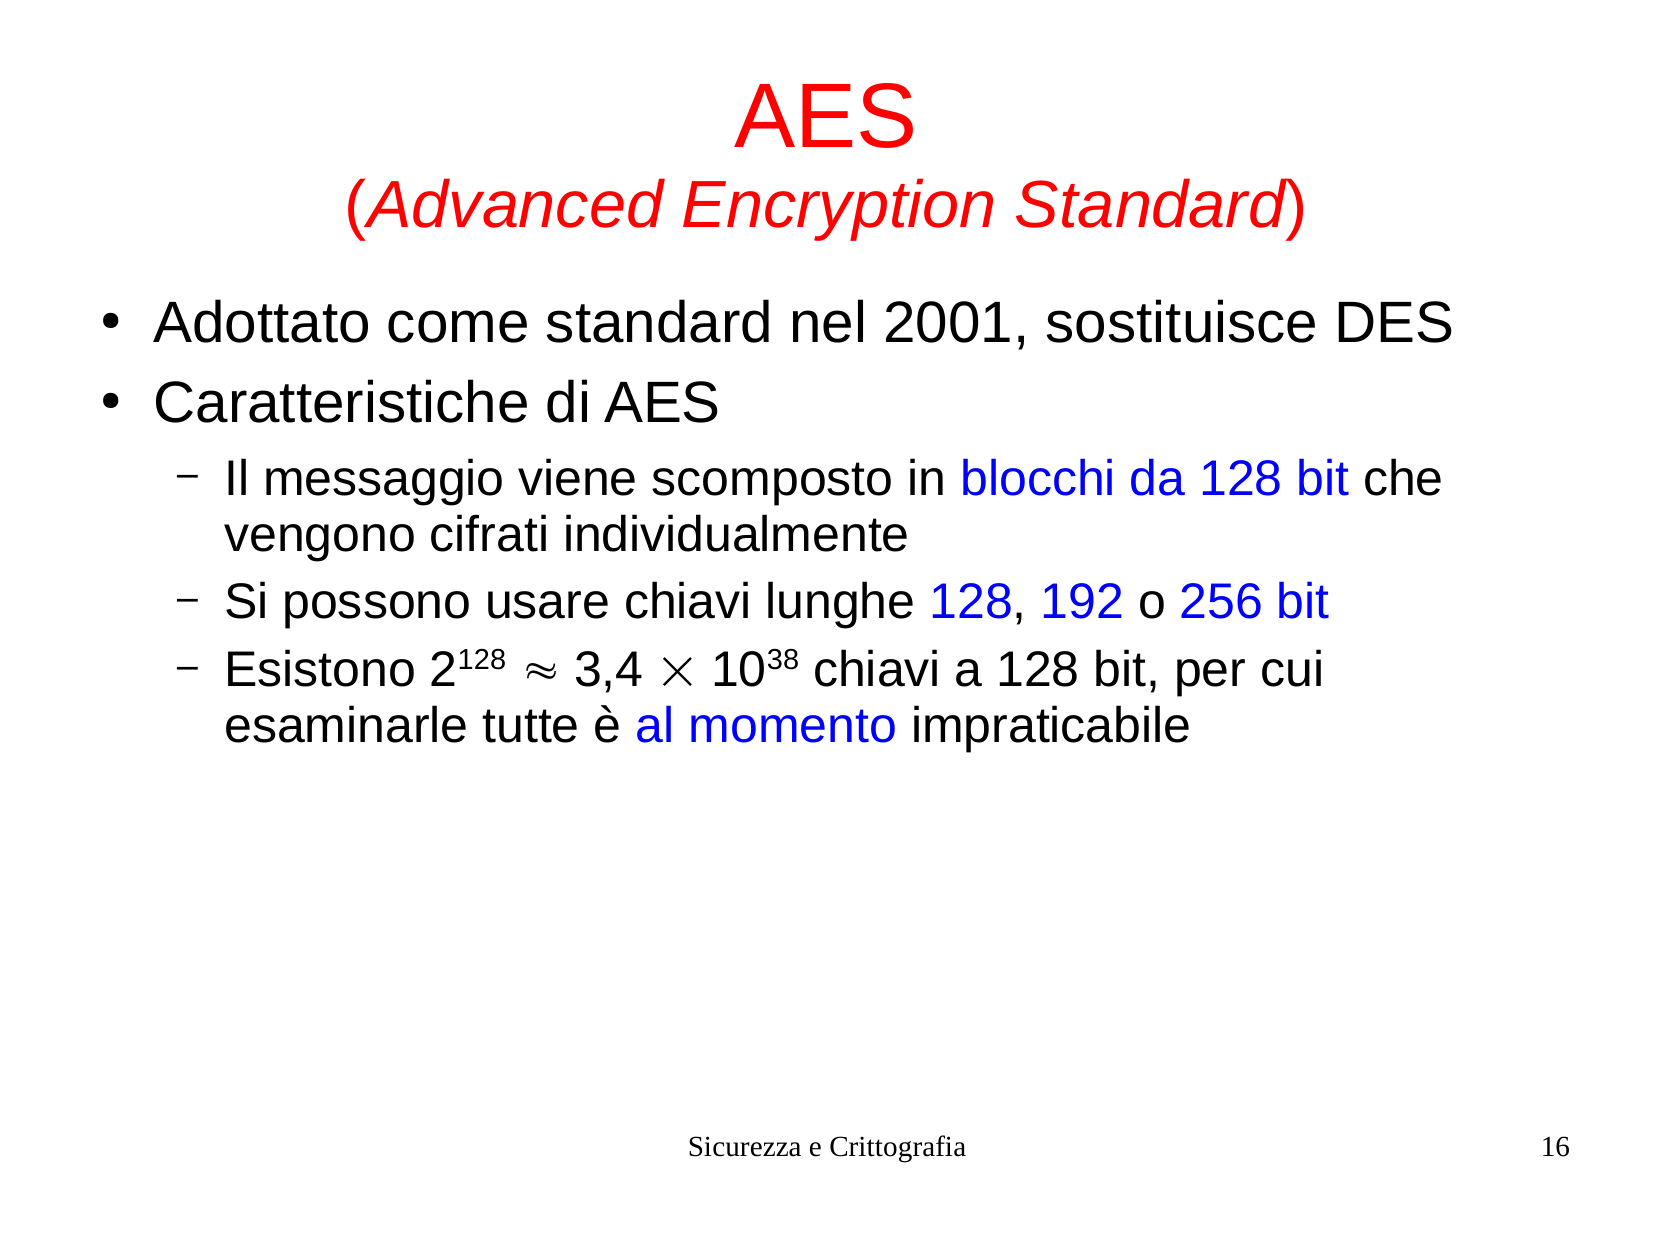

# AES (Advanced Encryption Standard)
Adottato come standard nel 2001, sostituisce DES
Caratteristiche di AES
Il messaggio viene scomposto in blocchi da 128 bit che vengono cifrati individualmente
Si possono usare chiavi lunghe 128, 192 o 256 bit
Esistono 2128 » 3,4 ´ 1038 chiavi a 128 bit, per cui esaminarle tutte è al momento impraticabile
Sicurezza e Crittografia
16